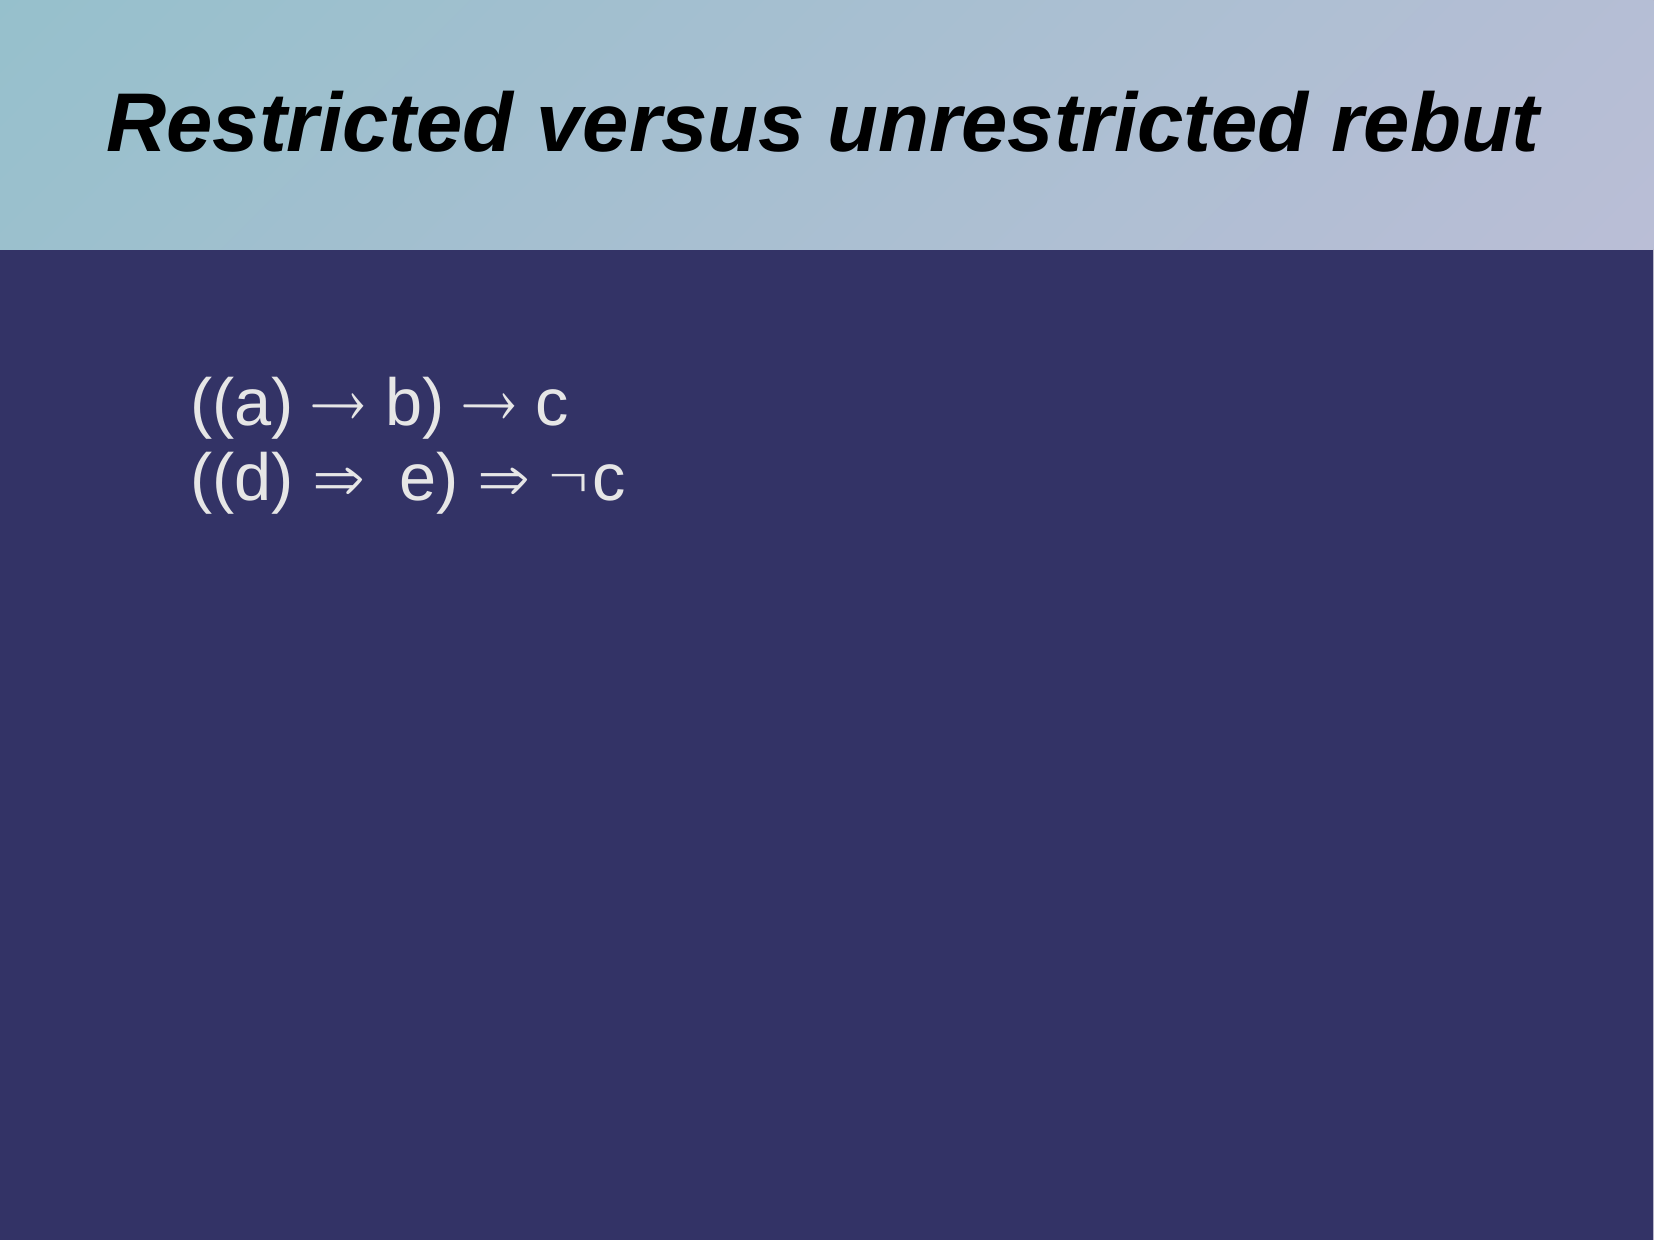

# Restricted versus unrestricted rebut
((a)  b)  c
((d)  e)  ¬c